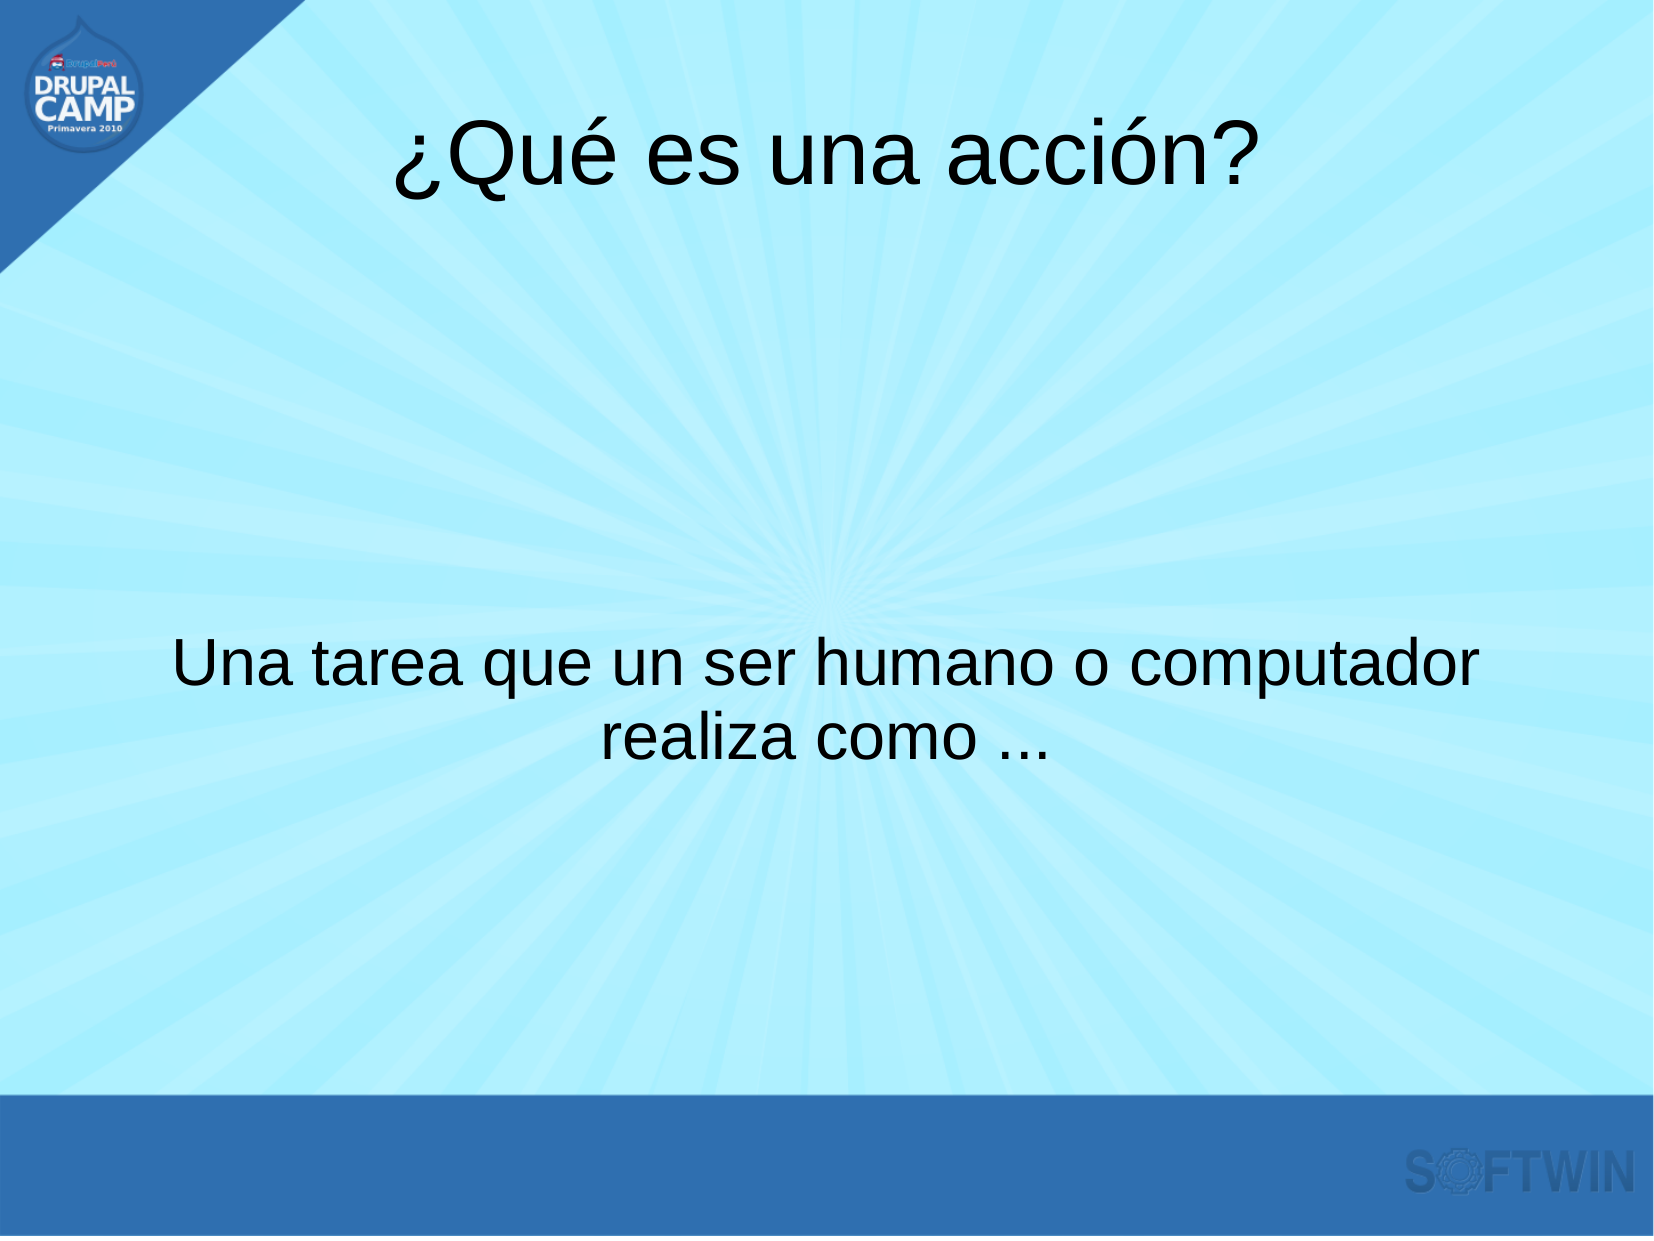

# ¿Qué es una acción?
Una tarea que un ser humano o computador realiza como ...